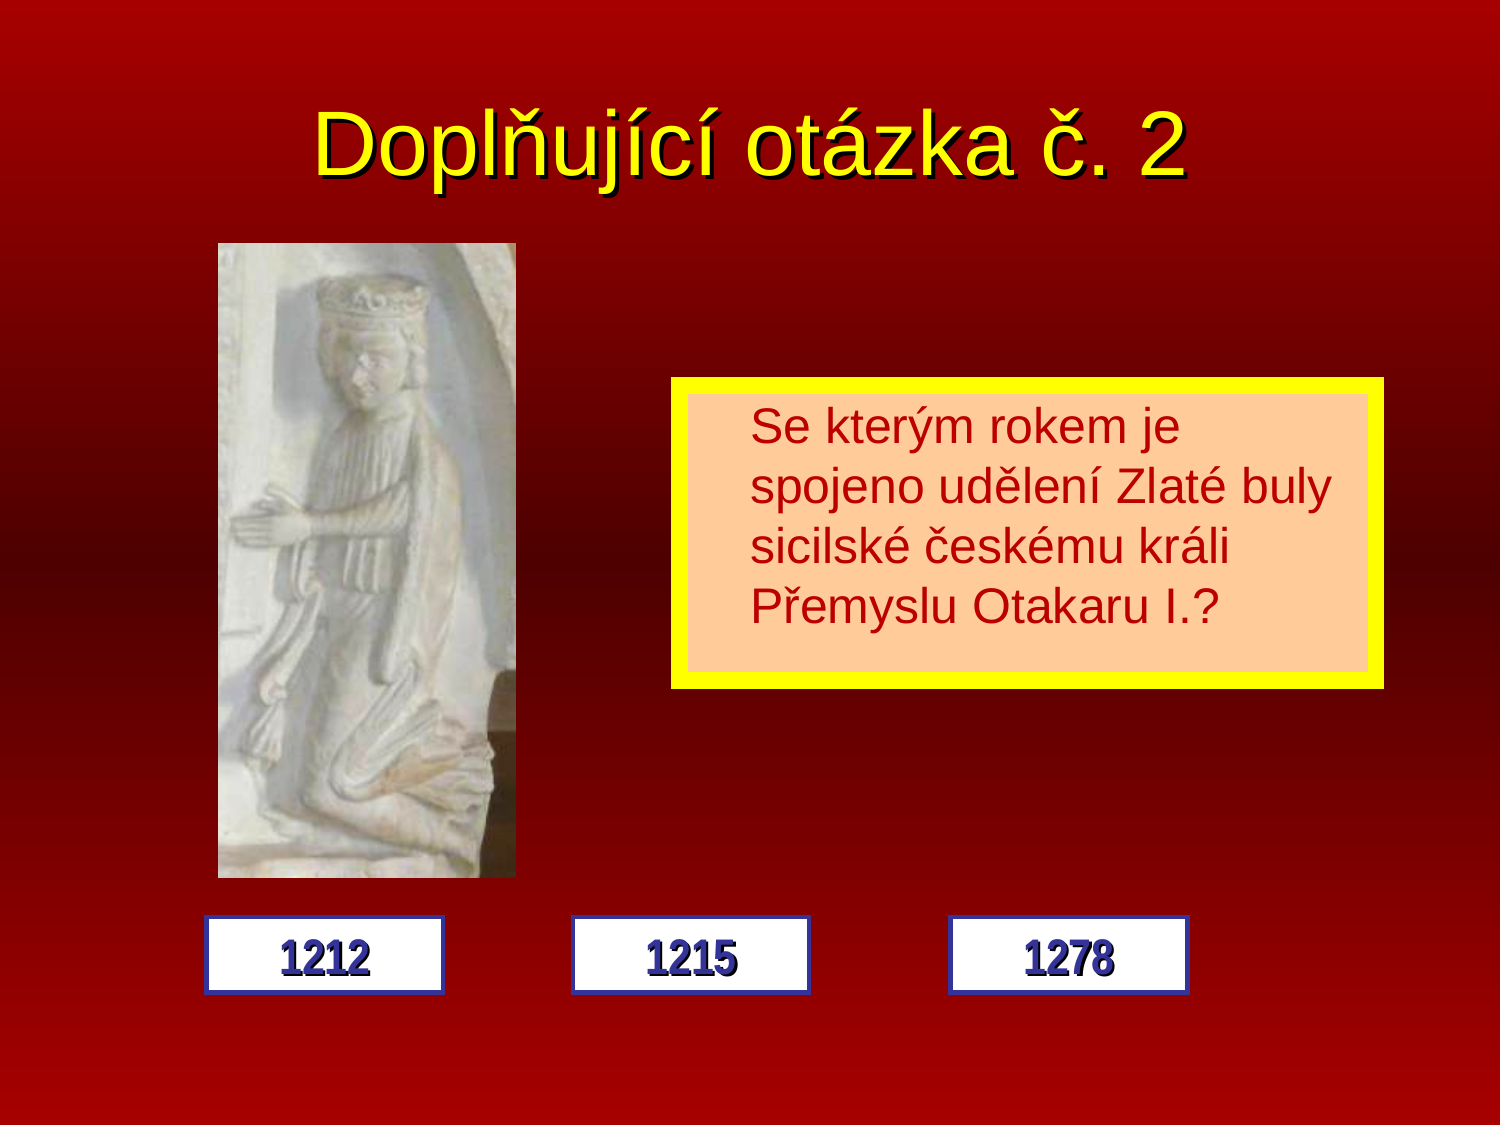

# Doplňující otázka č. 2
	Se kterým rokem je spojeno udělení Zlaté buly sicilské českému králi Přemyslu Otakaru I.?
1212
1215
1278